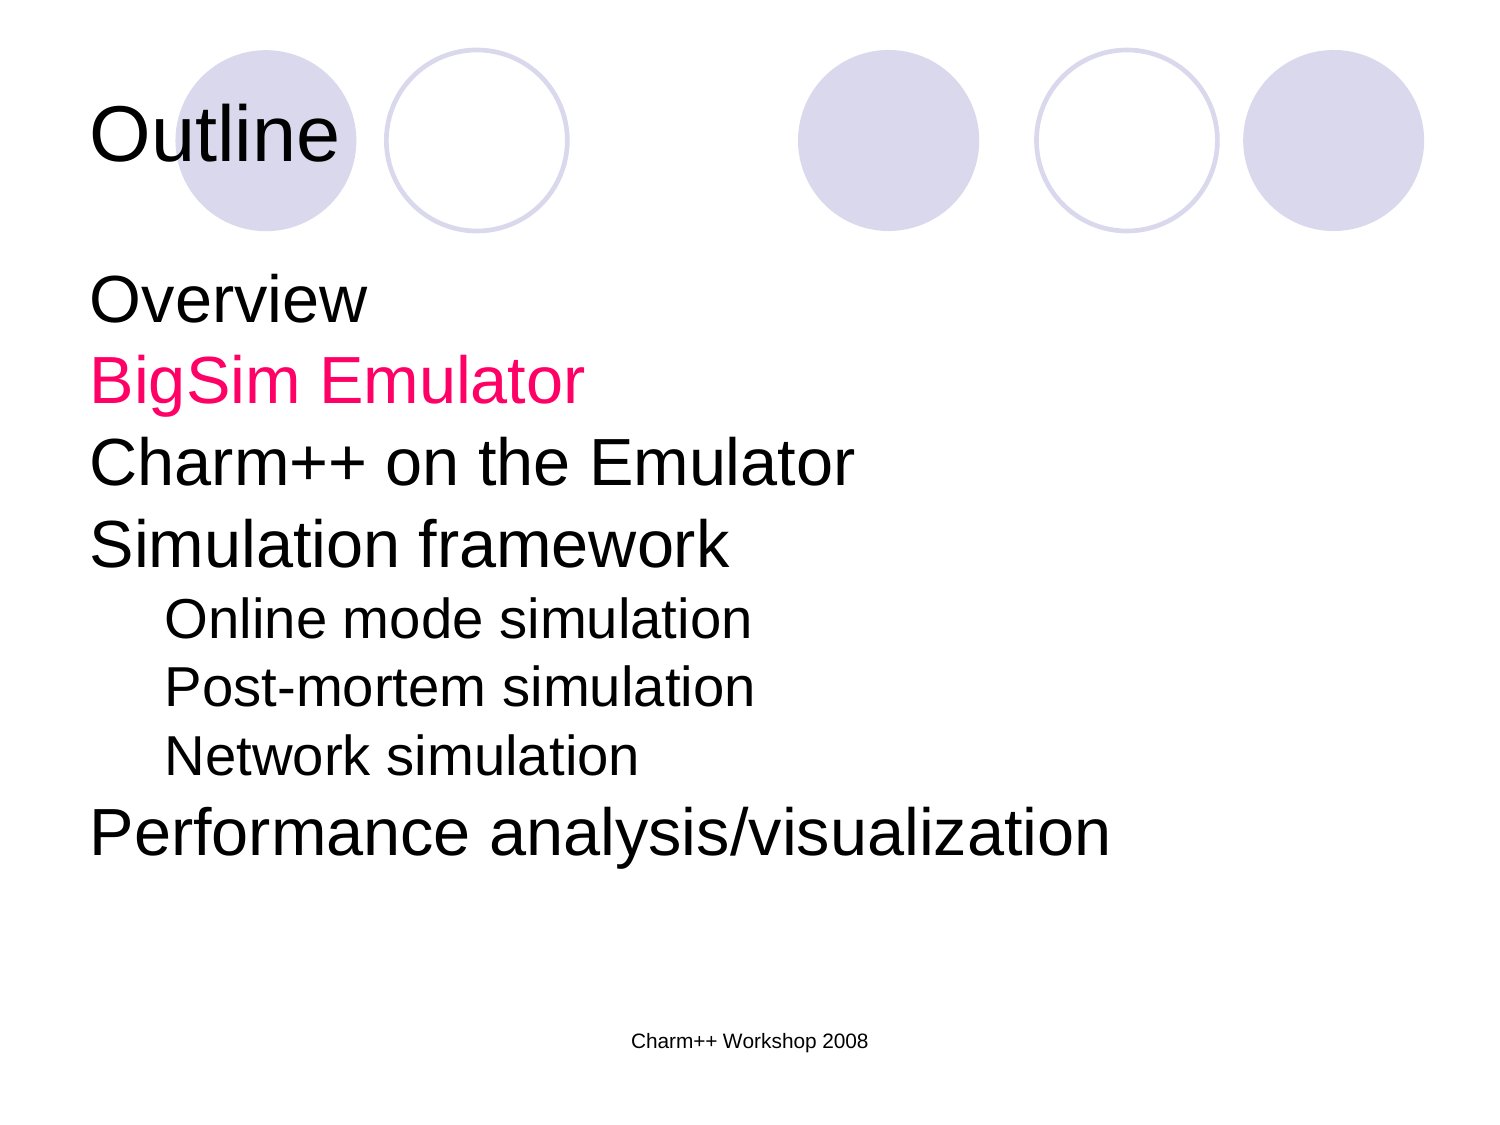

# Outline
Overview
BigSim Emulator
Charm++ on the Emulator
Simulation framework
Online mode simulation
Post-mortem simulation
Network simulation
Performance analysis/visualization
Charm++ Workshop 2008